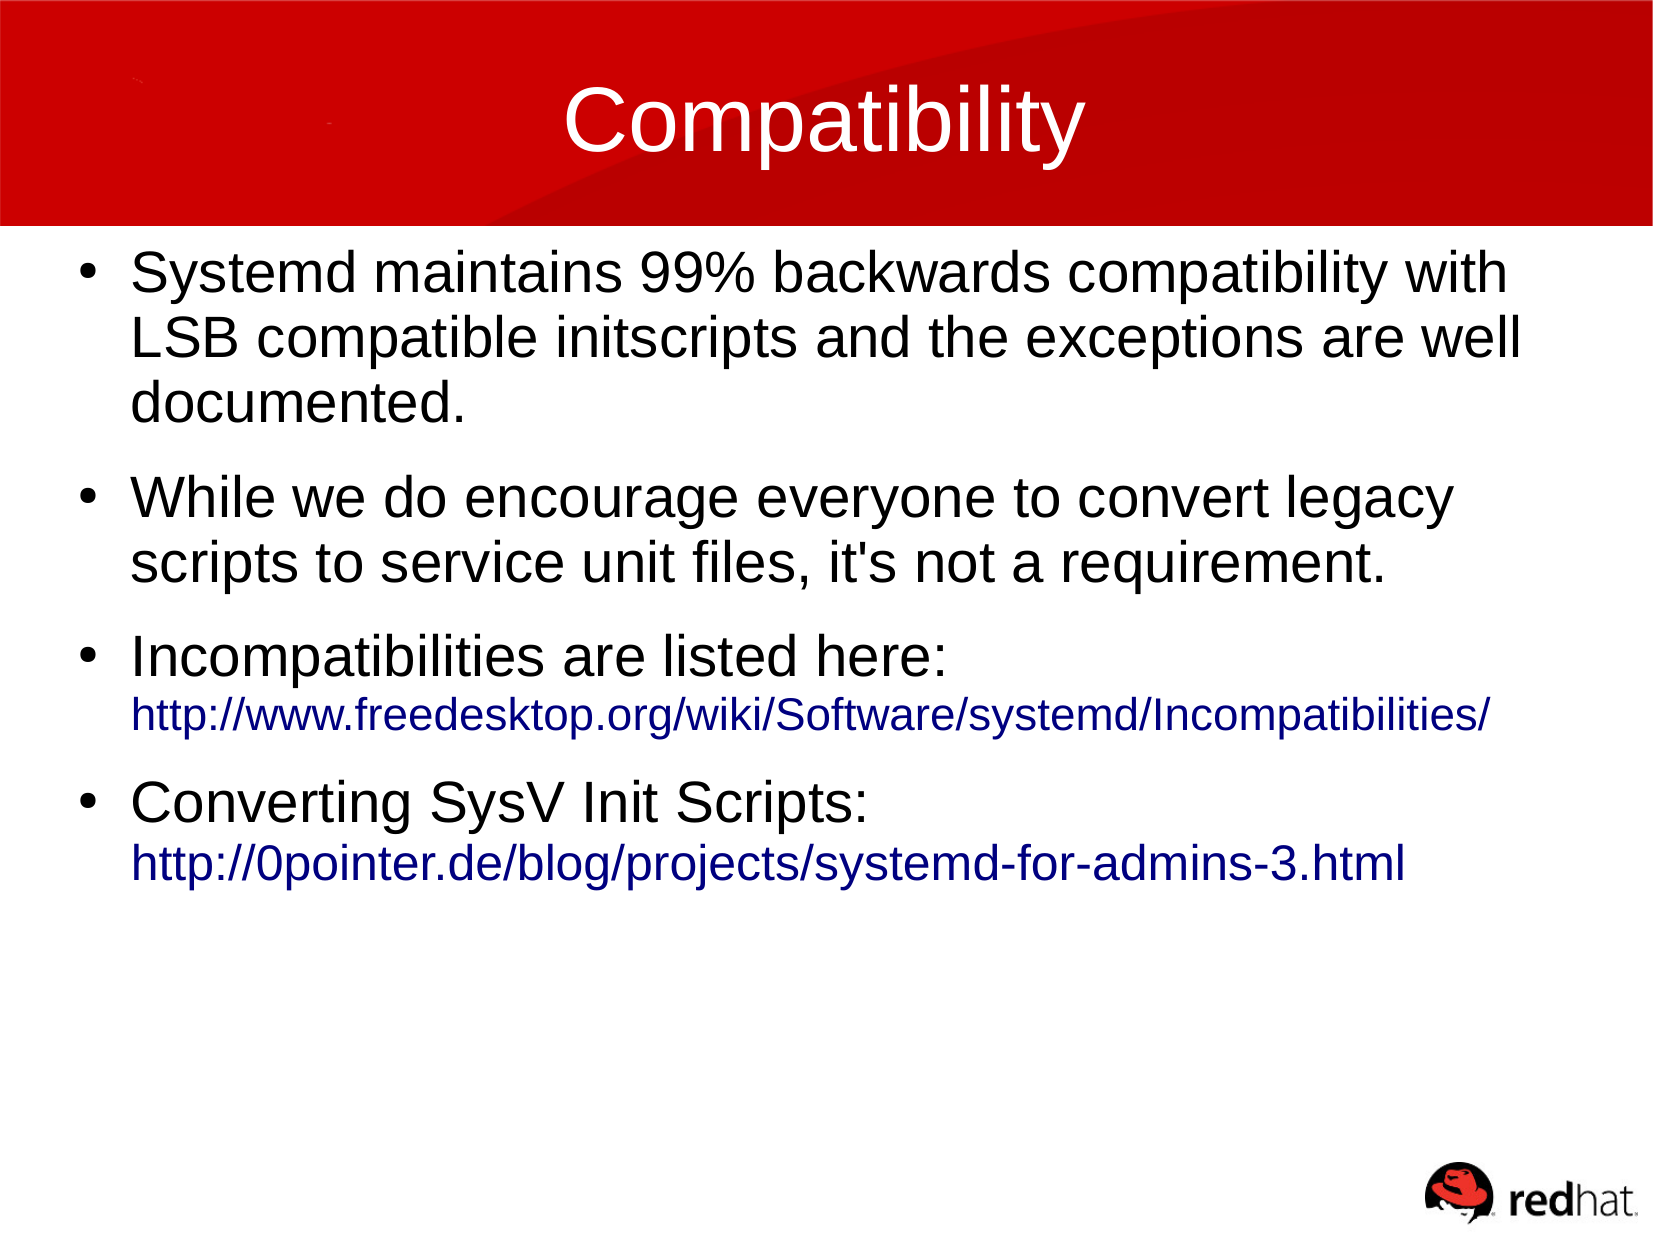

# Compatibility
Systemd maintains 99% backwards compatibility with LSB compatible initscripts and the exceptions are well documented.
While we do encourage everyone to convert legacy scripts to service unit files, it's not a requirement.
Incompatibilities are listed here: http://www.freedesktop.org/wiki/Software/systemd/Incompatibilities/
Converting SysV Init Scripts: http://0pointer.de/blog/projects/systemd-for-admins-3.html